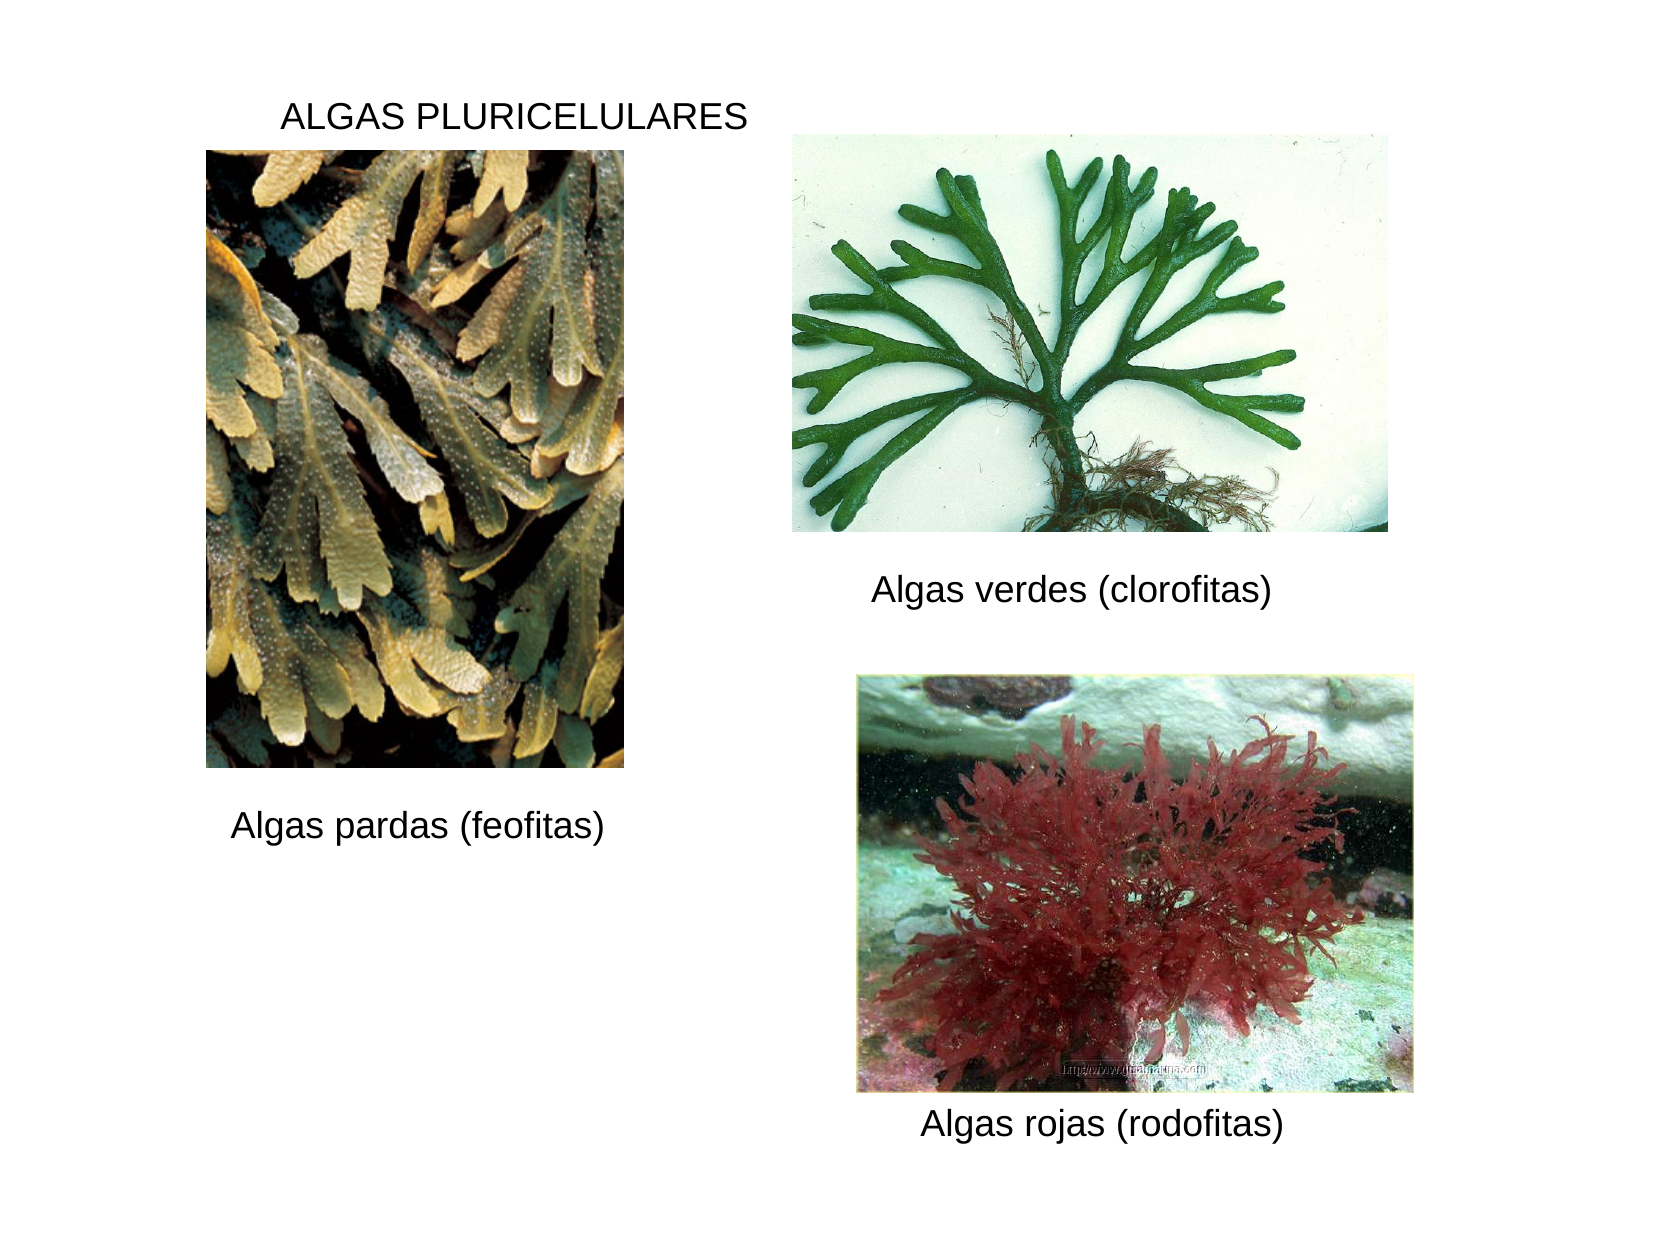

ALGAS PLURICELULARES
Algas verdes (clorofitas)
Algas pardas (feofitas)
Algas rojas (rodofitas)